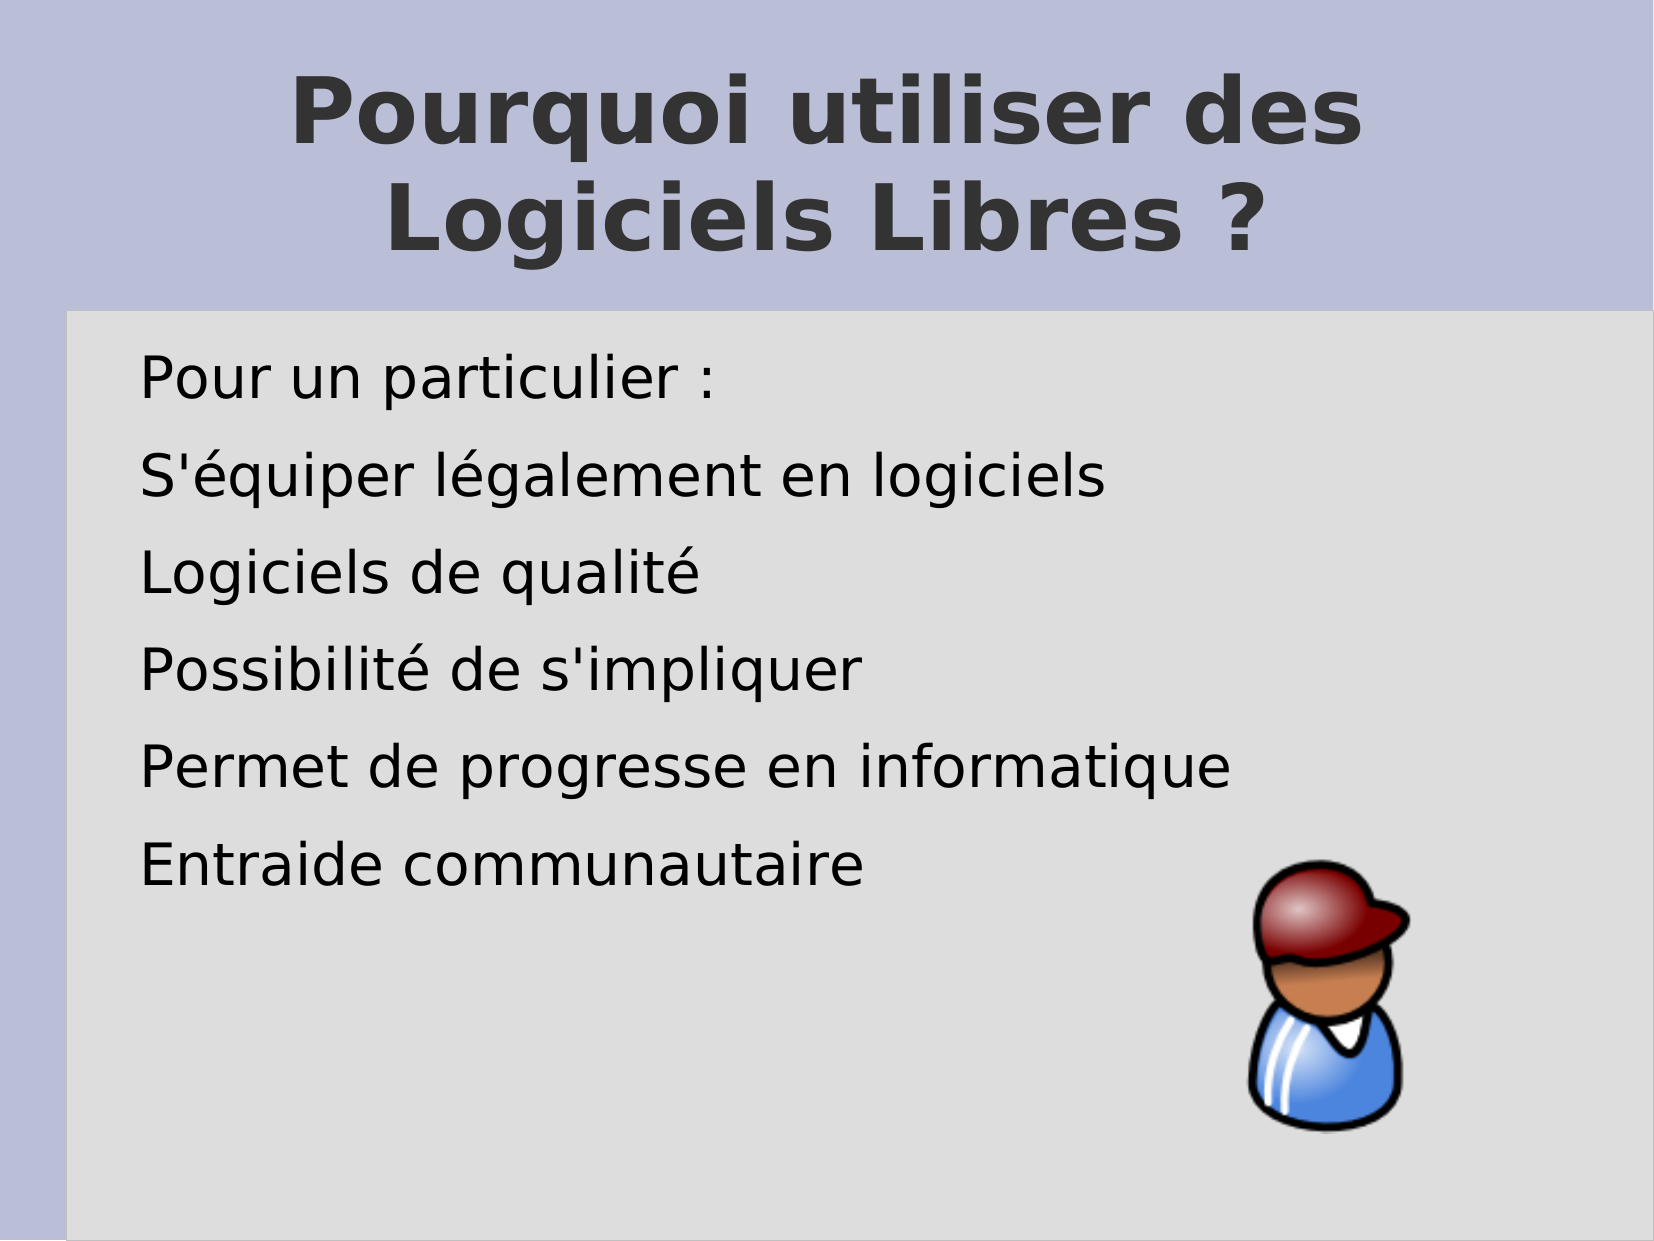

# Pourquoi utiliser des Logiciels Libres ?
Pour un particulier :
S'équiper légalement en logiciels
Logiciels de qualité
Possibilité de s'impliquer
Permet de progresse en informatique
Entraide communautaire